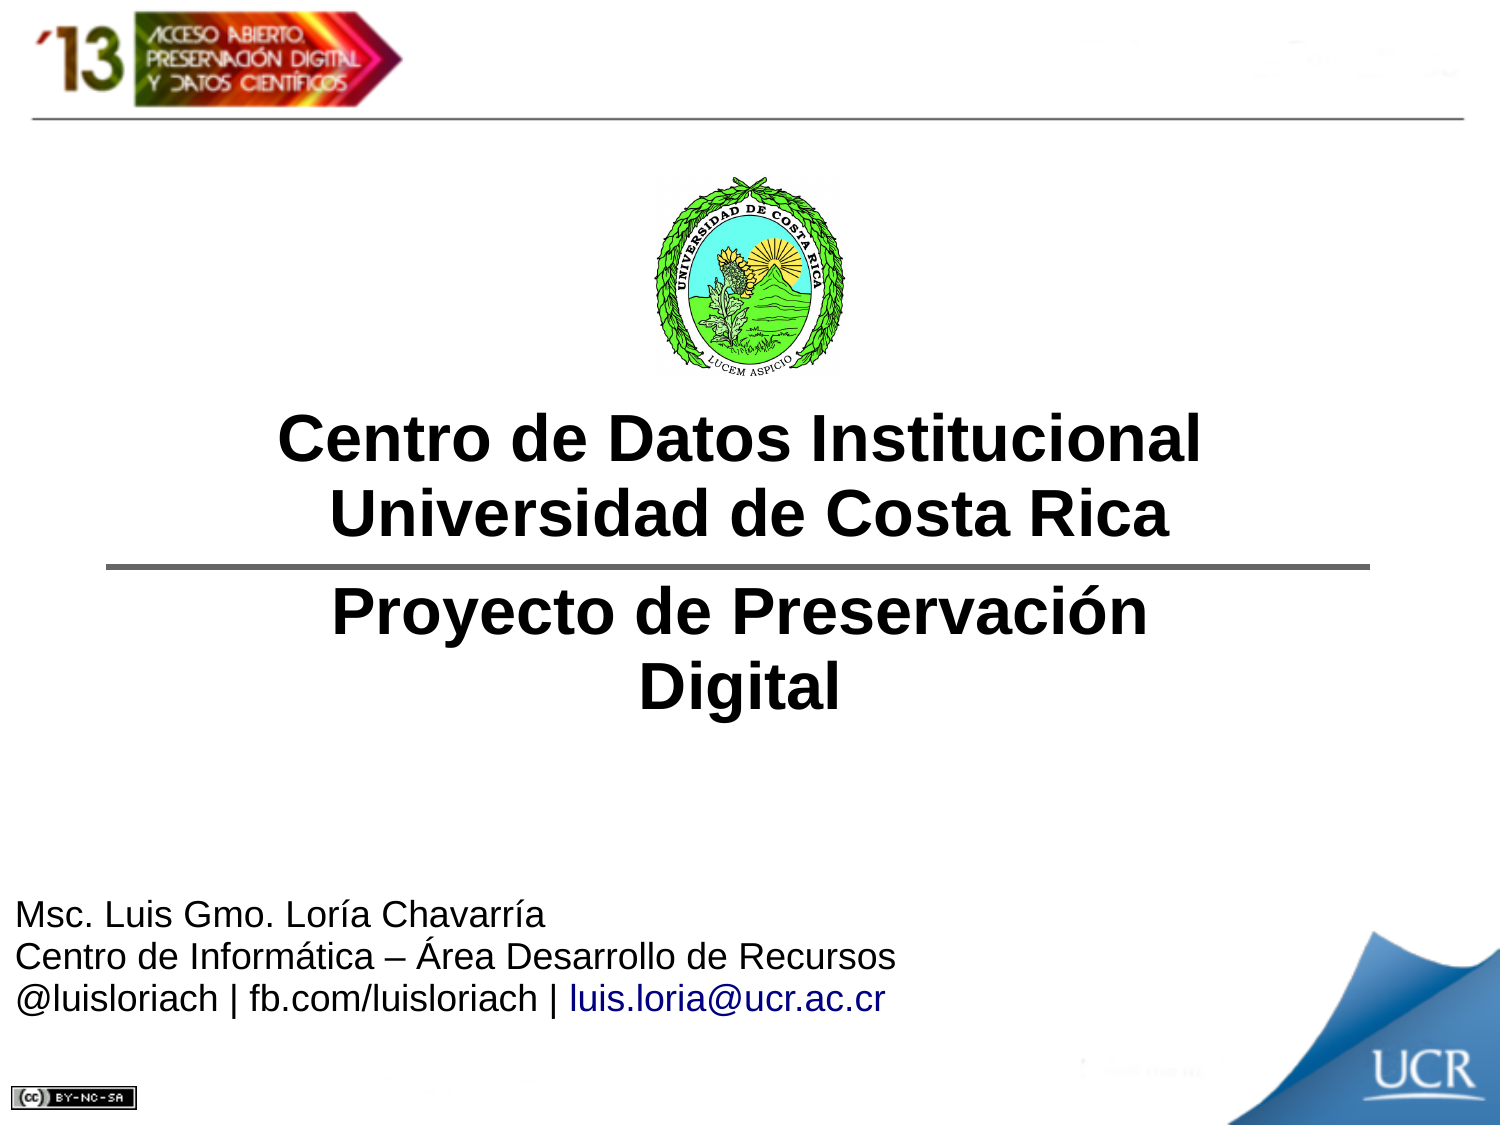

# Centro de Datos Institucional
Universidad de Costa Rica
Proyecto de Preservación
Digital
Msc. Luis Gmo. Loría Chavarría
Centro de Informática – Área Desarrollo de Recursos
@luisloriach | fb.com/luisloriach | luis.loria@ucr.ac.cr